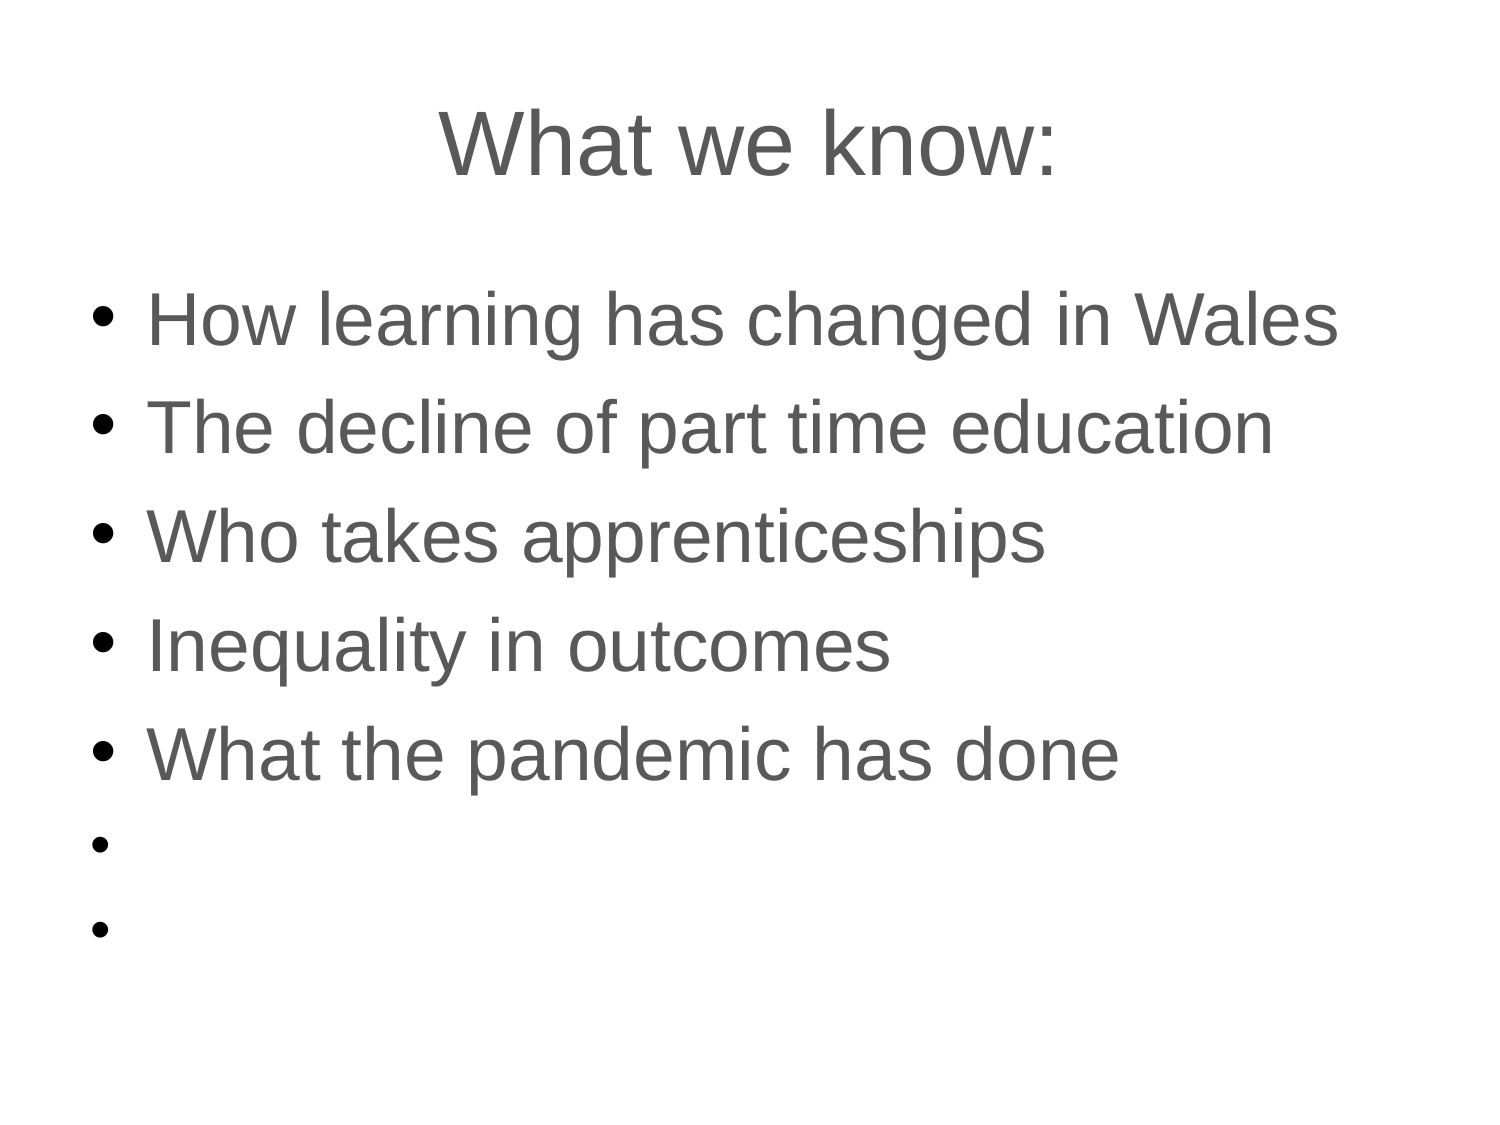

# What we know:
How learning has changed in Wales
The decline of part time education
Who takes apprenticeships
Inequality in outcomes
What the pandemic has done